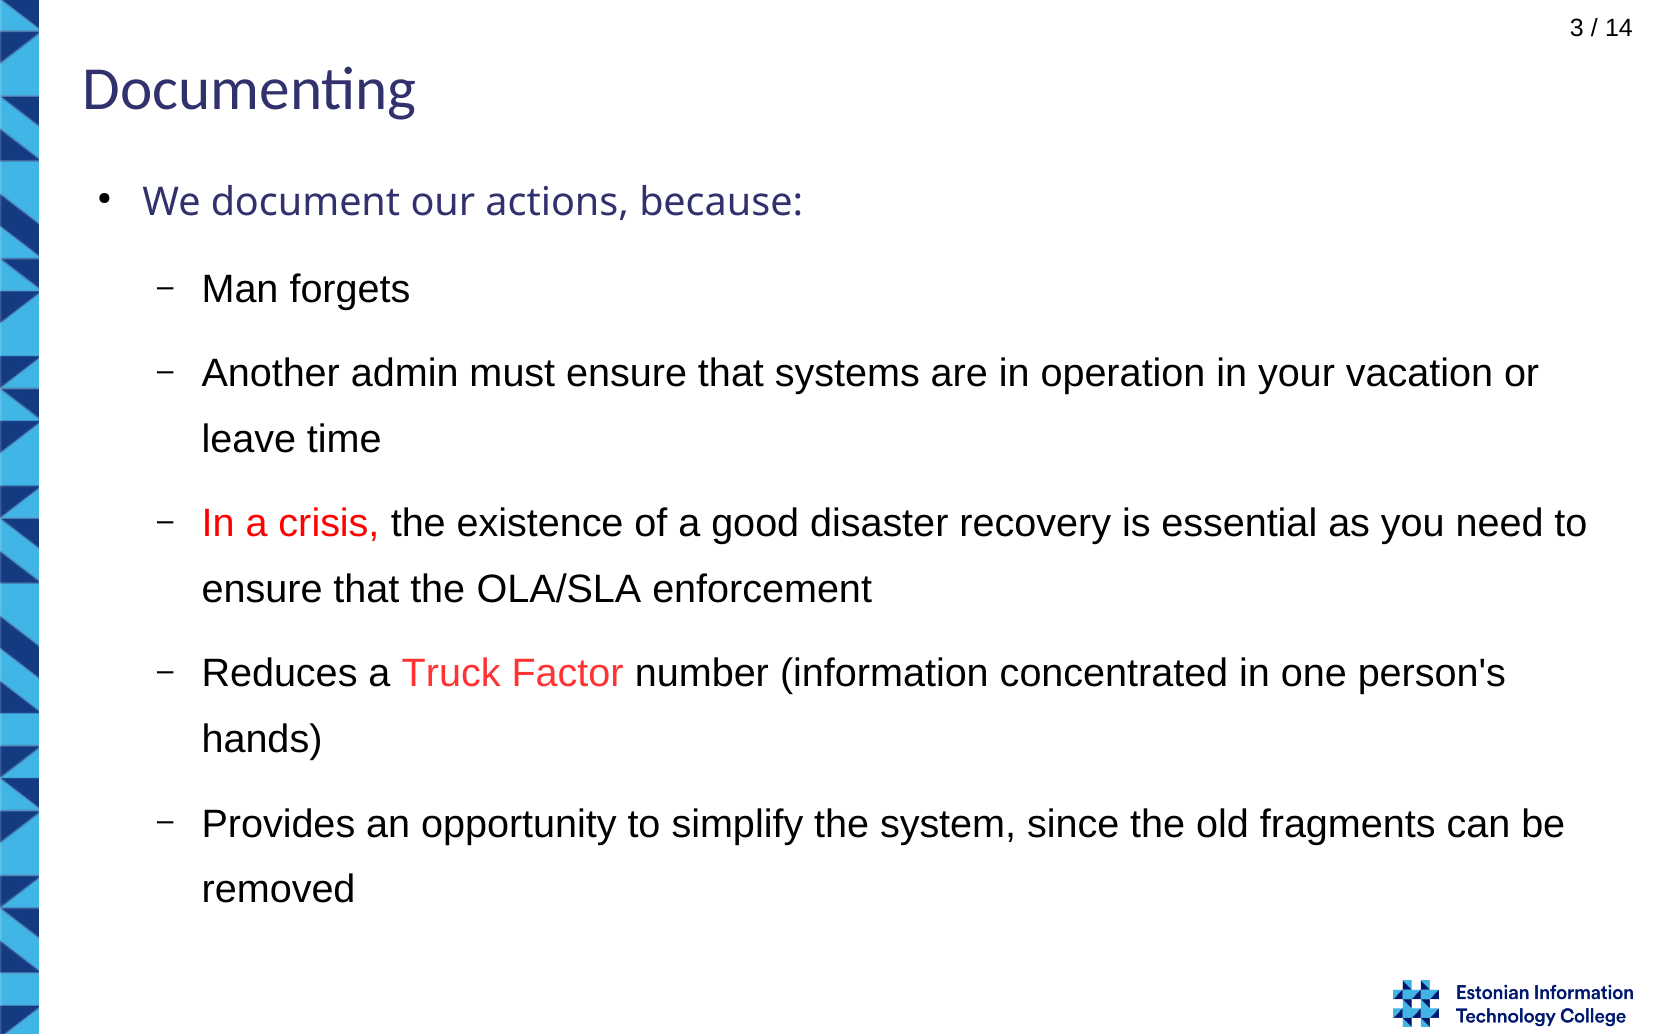

# Documenting
We document our actions, because:
Man forgets
Another admin must ensure that systems are in operation in your vacation or leave time
In a crisis, the existence of a good disaster recovery is essential as you need to ensure that the OLA/SLA enforcement
Reduces a Truck Factor number (information concentrated in one person's hands)
Provides an opportunity to simplify the system, since the old fragments can be removed